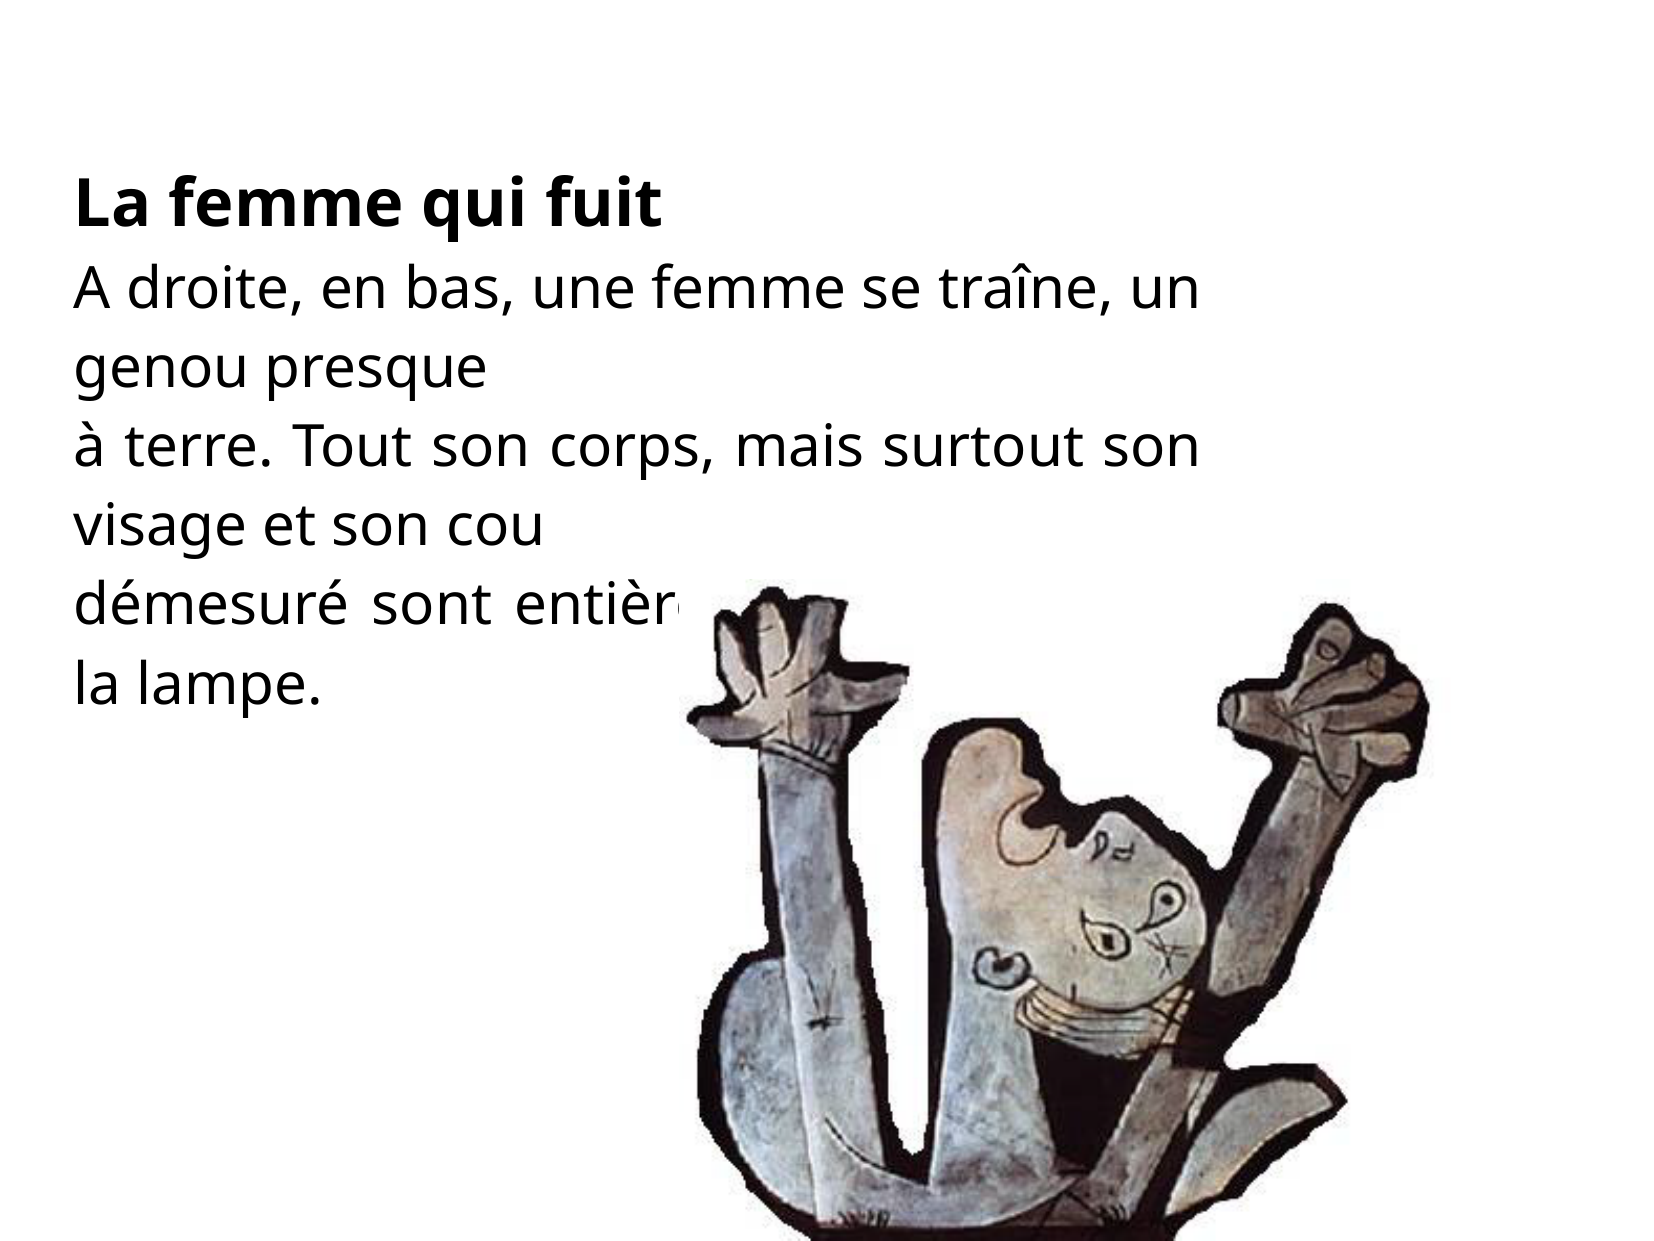

La femme qui fuit
A droite, en bas, une femme se traîne, un genou presque
à terre. Tout son corps, mais surtout son visage et son cou
démesuré sont entièrement tendus vers la lampe.